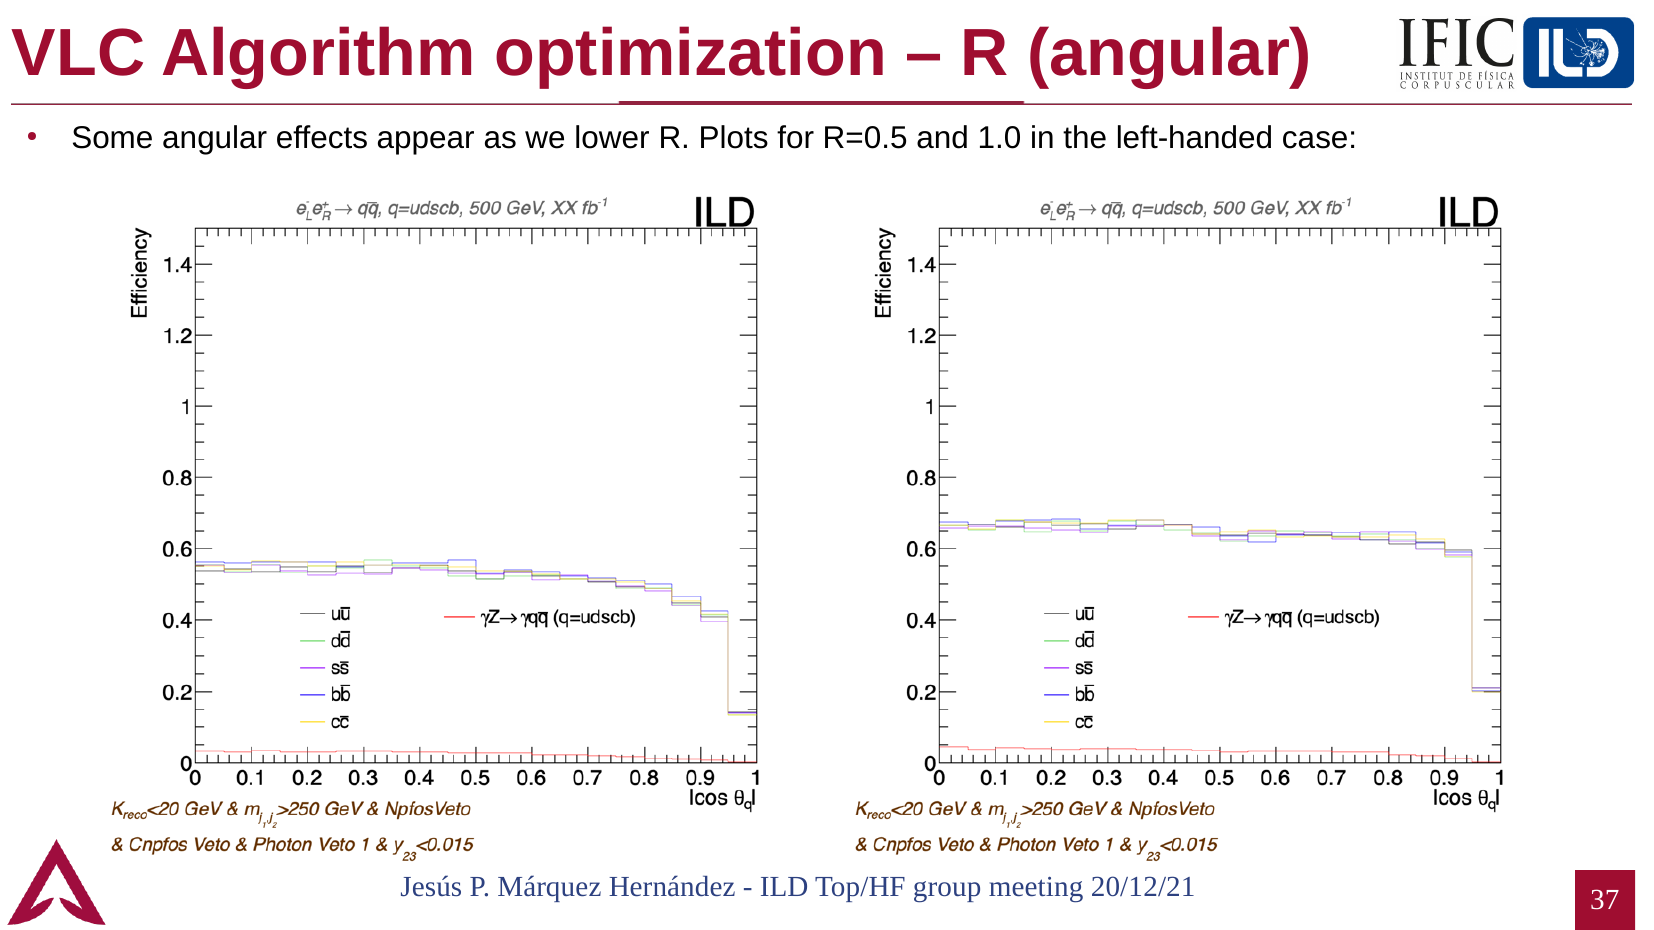

# VLC Algorithm optimization – R (angular)
Some angular effects appear as we lower R. Plots for R=0.5 and 1.0 in the left-handed case:
37